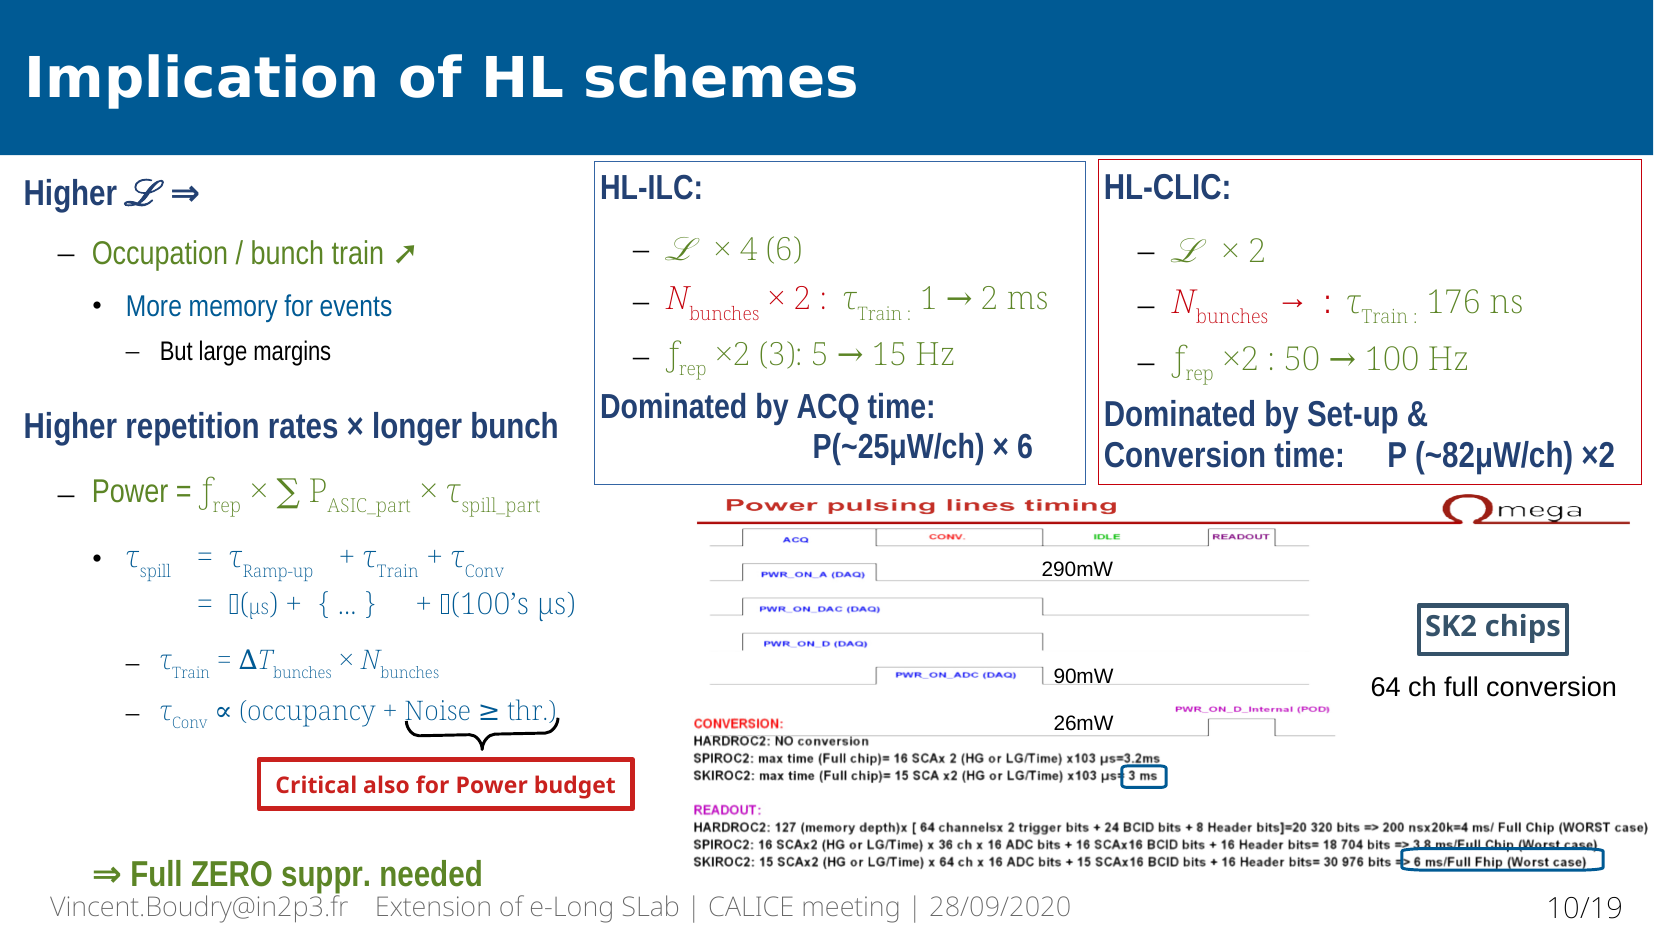

# Implication of HL schemes
HL-CLIC:
ℒ × 2
Nbunches →  : τTrain : 176 ns
ƒrep ×2 : 50 → 100 Hz
Dominated by Set-up &
Conversion time: 	P (~82μW/ch) ×2
HL-ILC:
ℒ × 4 (6)
Nbunches × 2 : τTrain : 1 → 2 ms
ƒrep ×2 (3): 5 → 15 Hz
Dominated by ACQ time:
		 P(~25μW/ch) × 6
Higher ℒ ⇒
Occupation / bunch train ➚
More memory for events
But large margins
Higher repetition rates × longer bunch
Power = ƒrep × ∑ PASIC_part × τspill_part
τspill 	= τRamp-up	+ τTrain + τConv
	= 𝒪(μs) + { ... } + 𝒪(100’s μs)
τTrain = ∆Tbunches × Nbunches
τConv ∝ (occupancy + Noise ≥ thr.)
⇒ Full ZERO suppr. needed
290mW
SK2 chips
90mW
64 ch full conversion
26mW
Critical also for Power budget
Vincent.Boudry@in2p3.fr
Extension of e-Long SLab | CALICE meeting | 28/09/2020
10